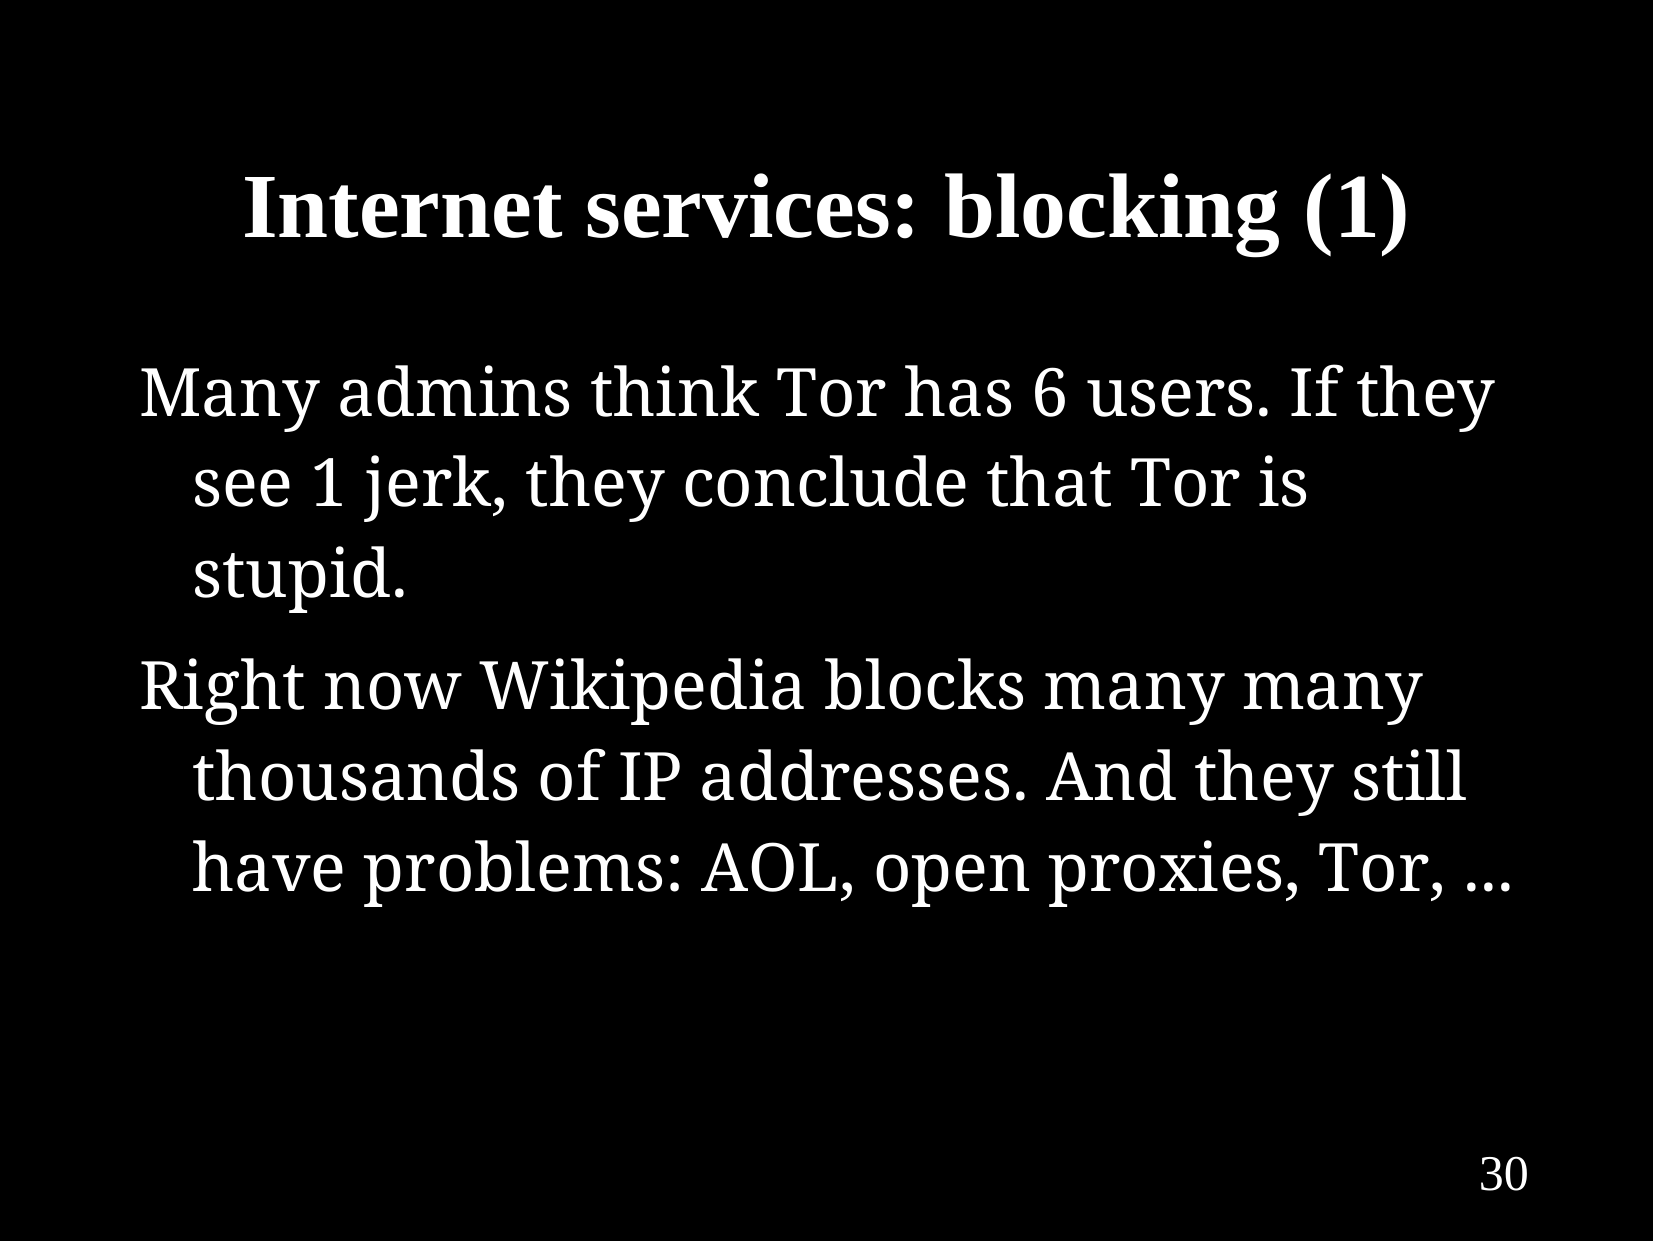

# Internet services: blocking (1)
Many admins think Tor has 6 users. If they see 1 jerk, they conclude that Tor is stupid.
Right now Wikipedia blocks many many thousands of IP addresses. And they still have problems: AOL, open proxies, Tor, ...